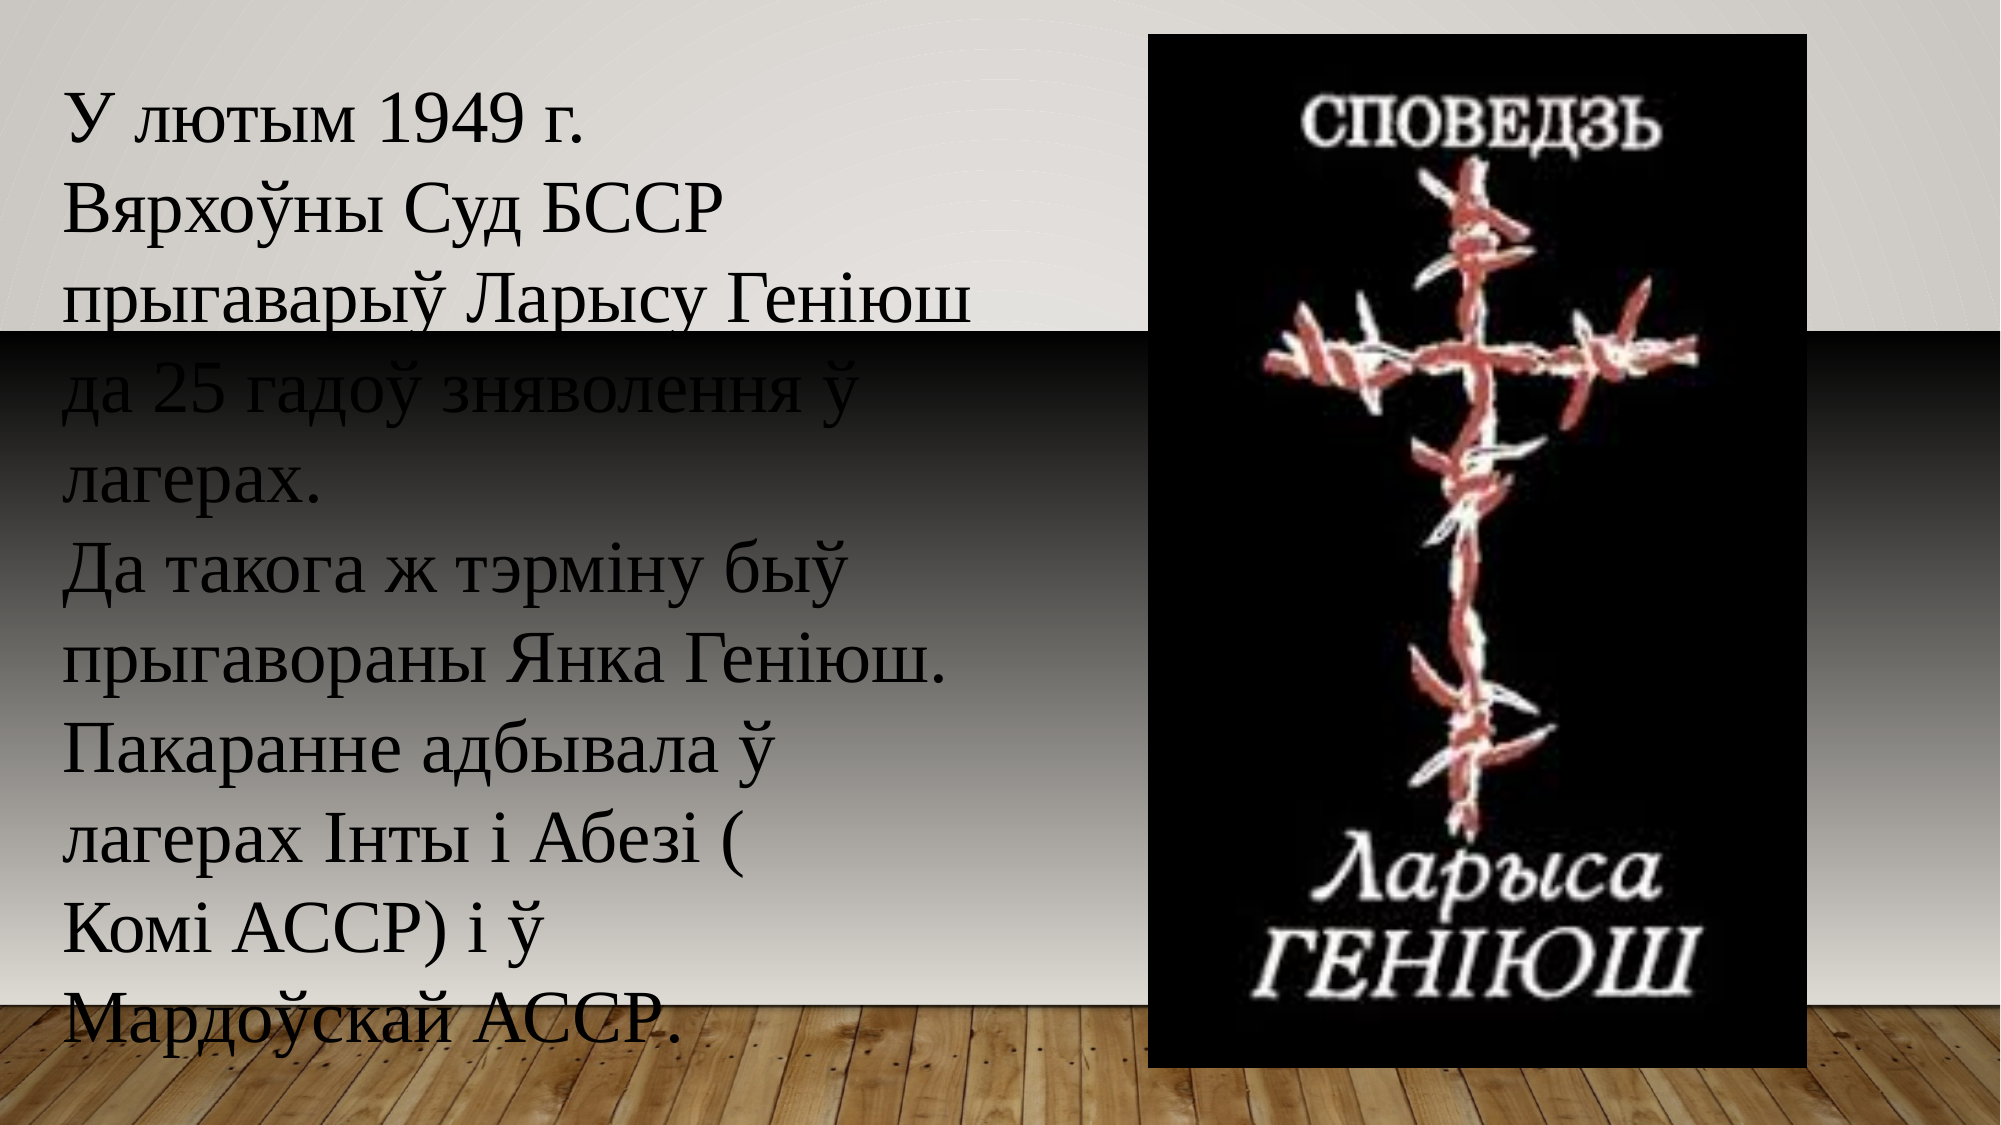

У лютым 1949 г. Вярхоўны Суд БССР прыгаварыў Ларысу Геніюш да 25 гадоў зняволення ў лагерах.
Да такога ж тэрміну быў прыгавораны Янка Геніюш. Пакаранне адбывала ў лагерах Інты і Абезі (Комі АССР) і ў Мардоўскай АССР.